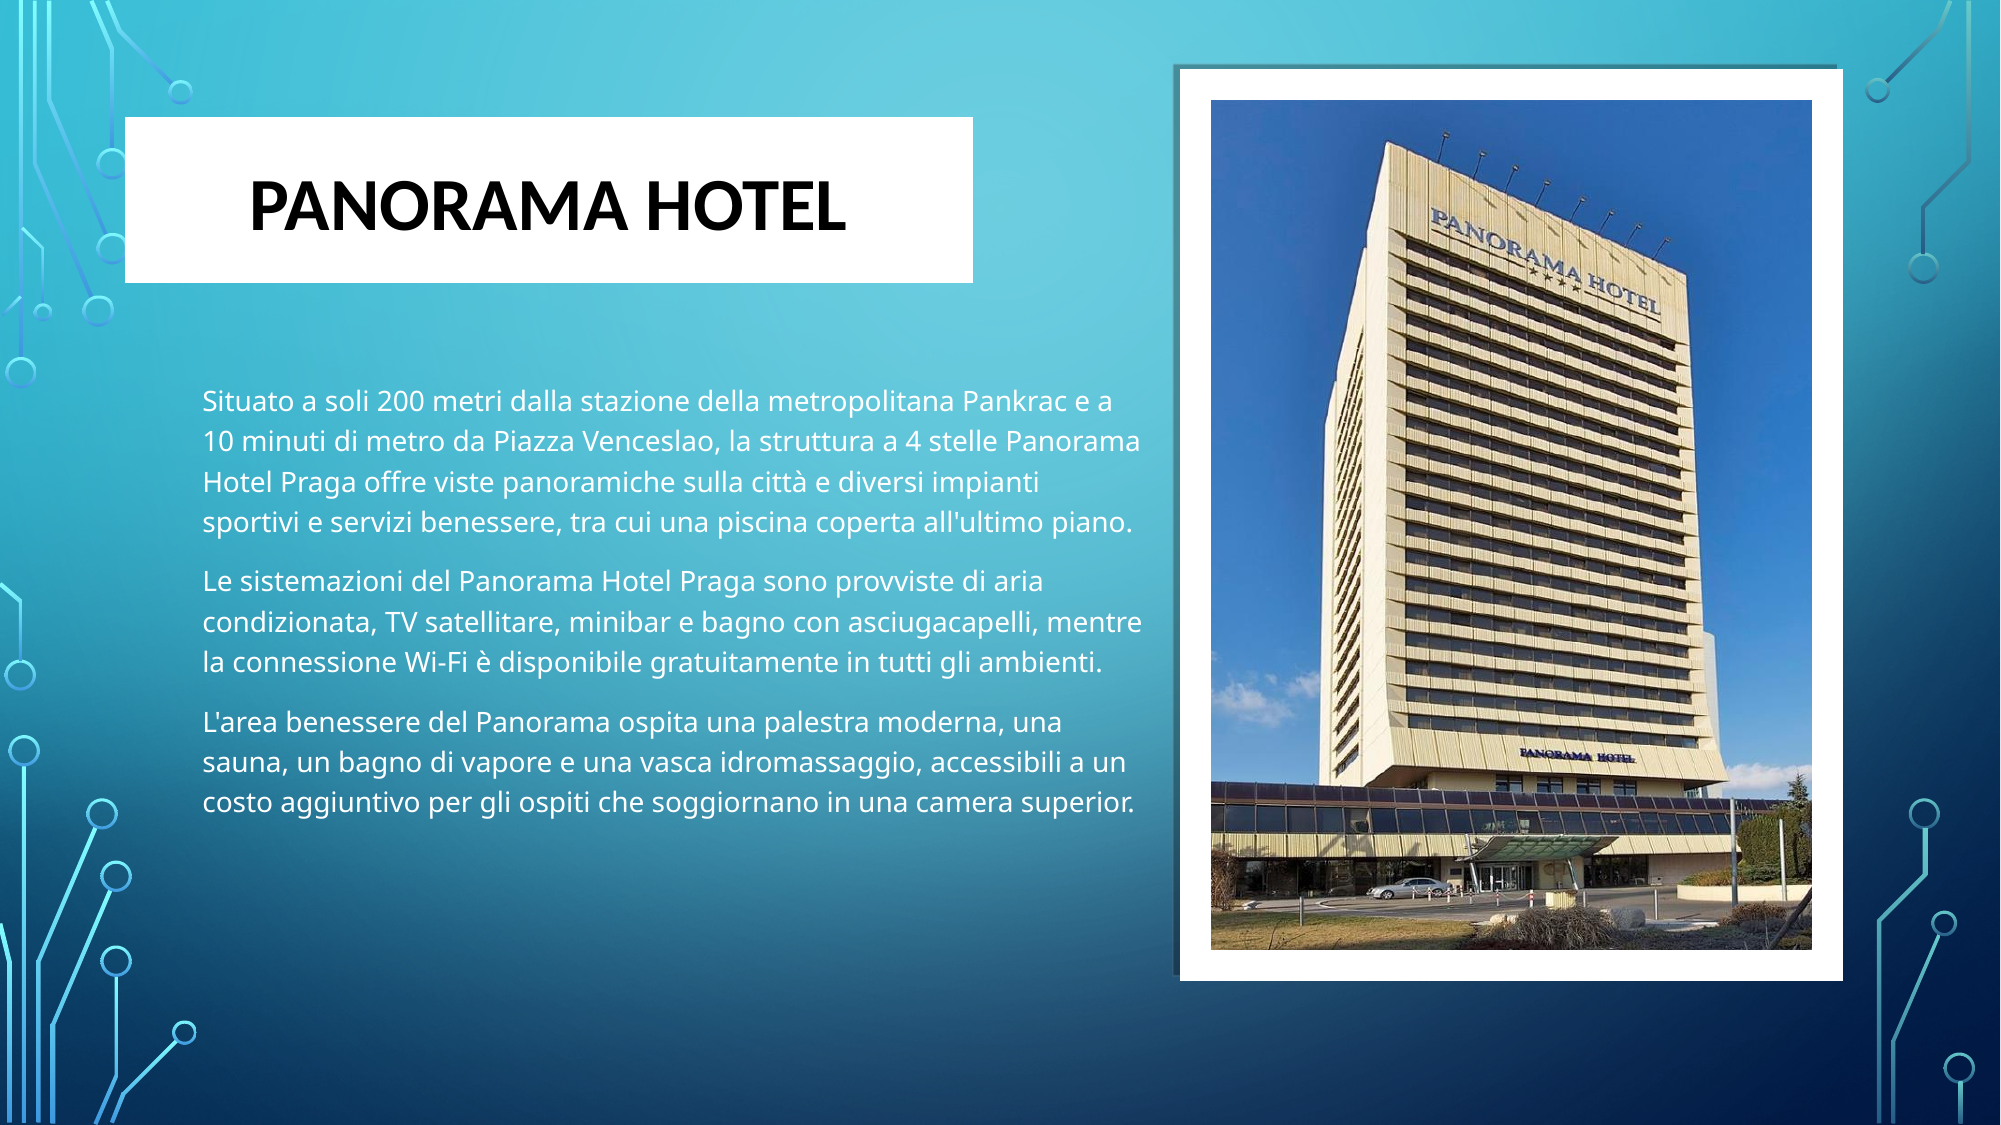

PANORAMA HOTEL
# Situato a soli 200 metri dalla stazione della metropolitana Pankrac e a 10 minuti di metro da Piazza Venceslao, la struttura a 4 stelle Panorama Hotel Praga offre viste panoramiche sulla città e diversi impianti sportivi e servizi benessere, tra cui una piscina coperta all'ultimo piano.
Le sistemazioni del Panorama Hotel Praga sono provviste di aria condizionata, TV satellitare, minibar e bagno con asciugacapelli, mentre la connessione Wi-Fi è disponibile gratuitamente in tutti gli ambienti.
L'area benessere del Panorama ospita una palestra moderna, una sauna, un bagno di vapore e una vasca idromassaggio, accessibili a un costo aggiuntivo per gli ospiti che soggiornano in una camera superior.